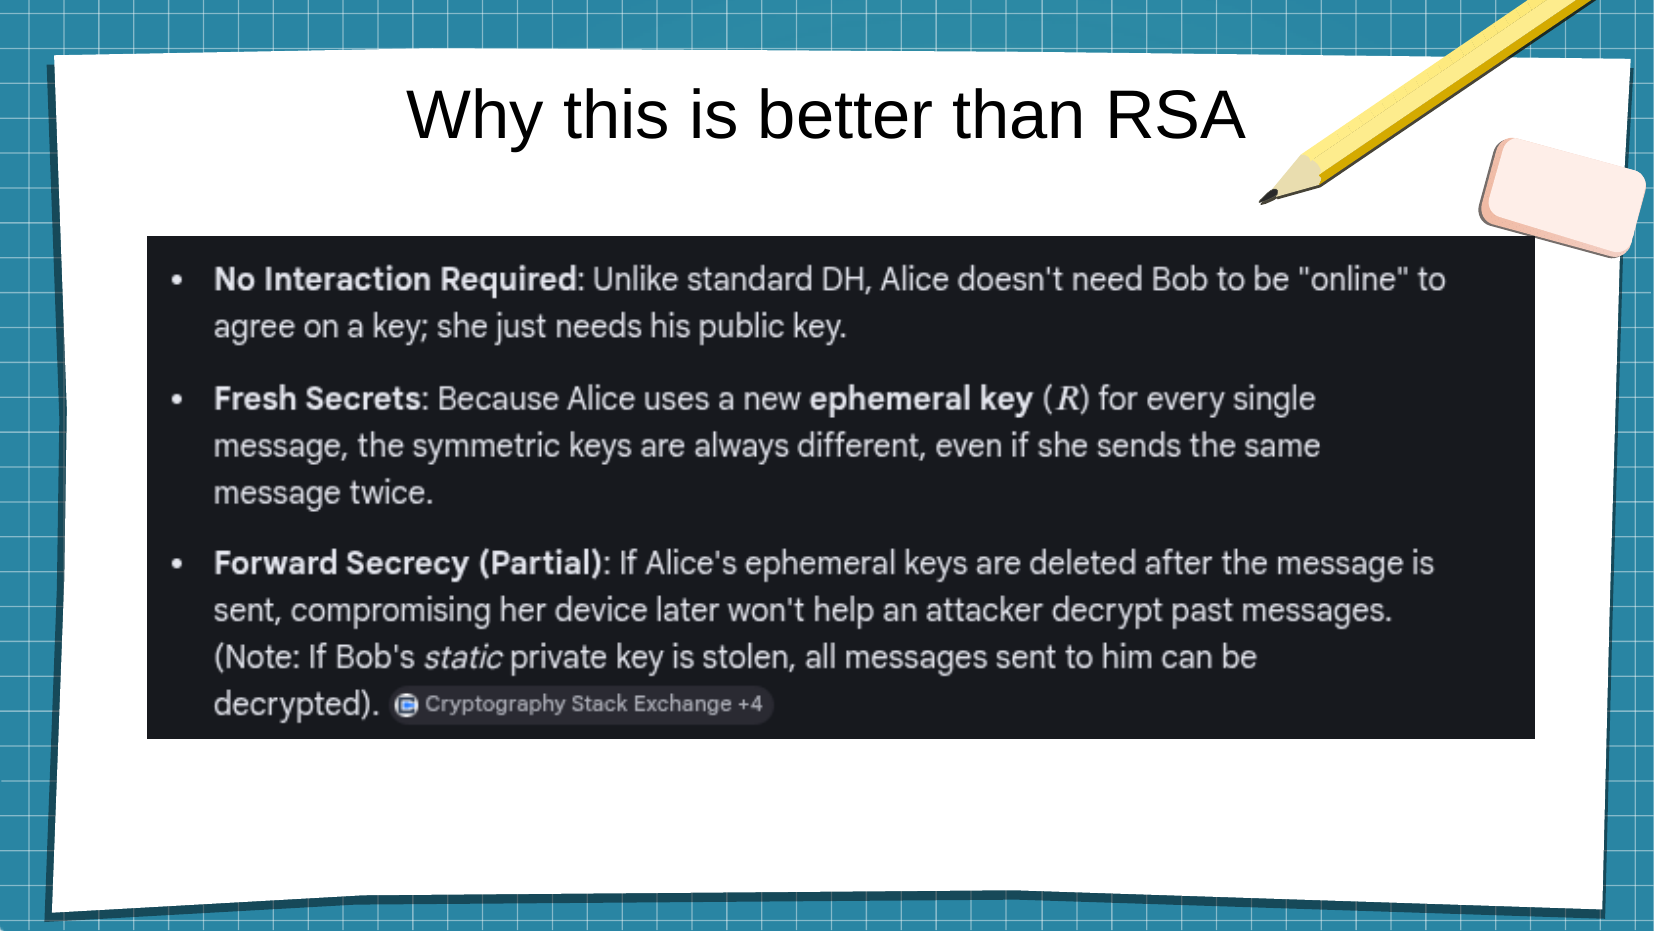

# Why this is better than RSA